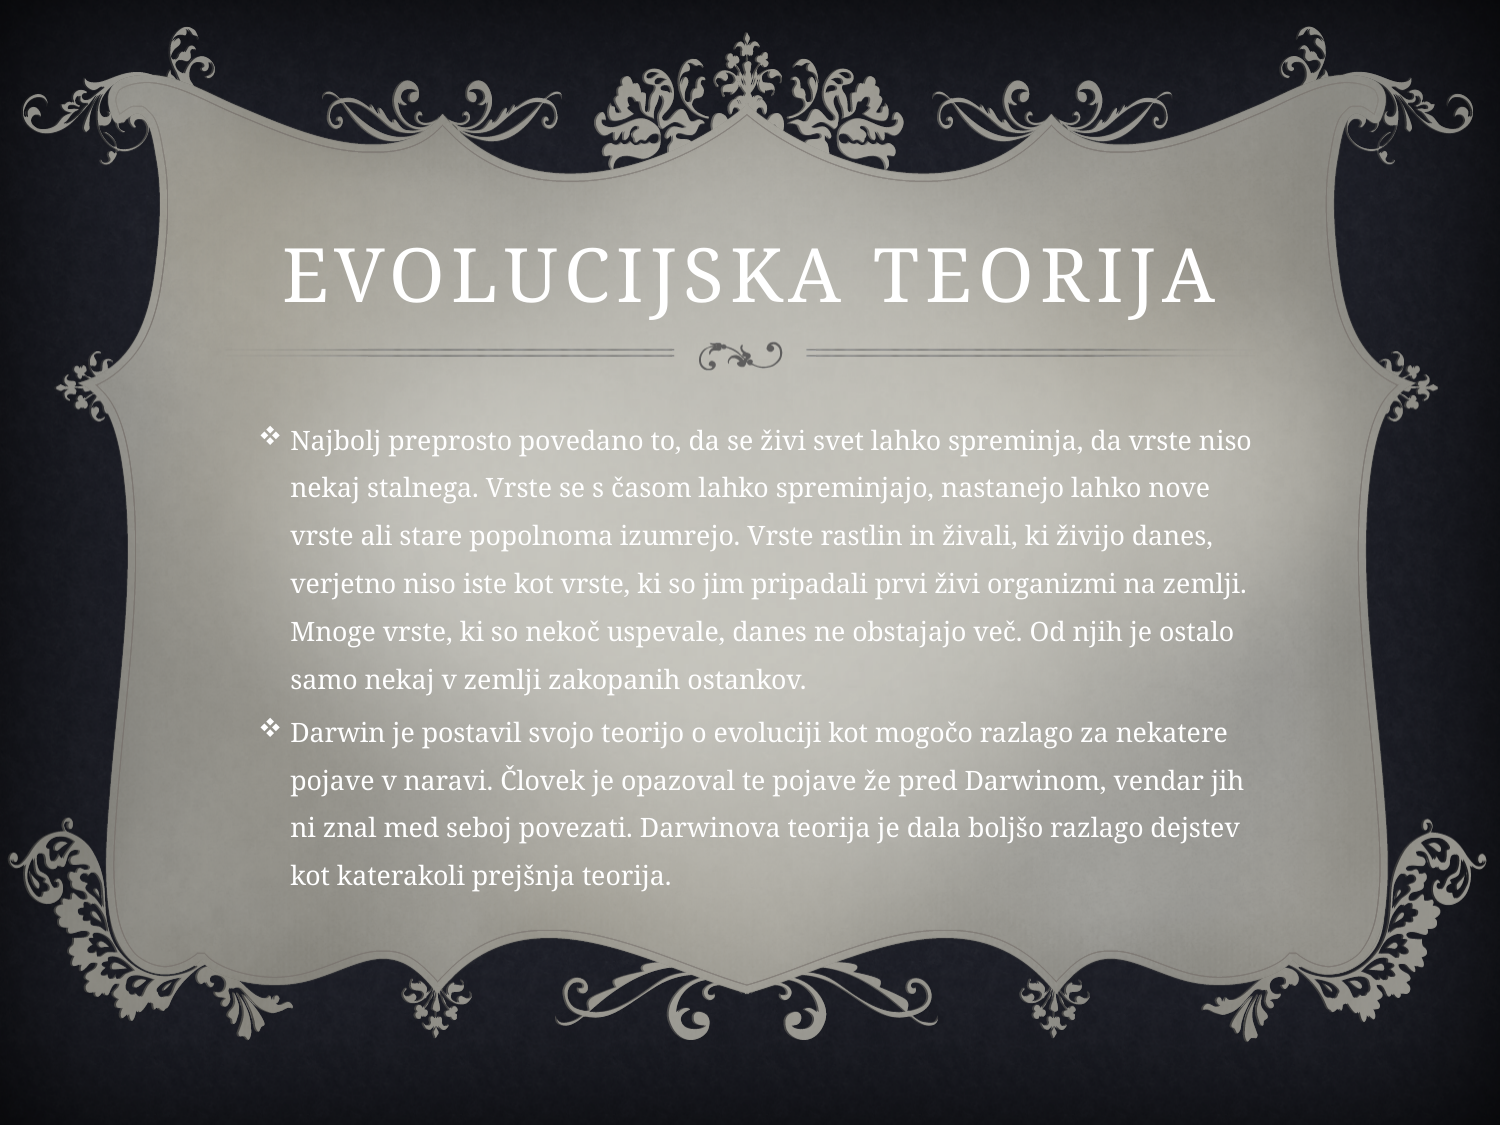

# EVOLUCIJSKA TEORIJA
Najbolj preprosto povedano to, da se živi svet lahko spreminja, da vrste niso nekaj stalnega. Vrste se s časom lahko spreminjajo, nastanejo lahko nove vrste ali stare popolnoma izumrejo. Vrste rastlin in živali, ki živijo danes, verjetno niso iste kot vrste, ki so jim pripadali prvi živi organizmi na zemlji. Mnoge vrste, ki so nekoč uspevale, danes ne obstajajo več. Od njih je ostalo samo nekaj v zemlji zakopanih ostankov.
Darwin je postavil svojo teorijo o evoluciji kot mogočo razlago za nekatere pojave v naravi. Človek je opazoval te pojave že pred Darwinom, vendar jih ni znal med seboj povezati. Darwinova teorija je dala boljšo razlago dejstev kot katerakoli prejšnja teorija.